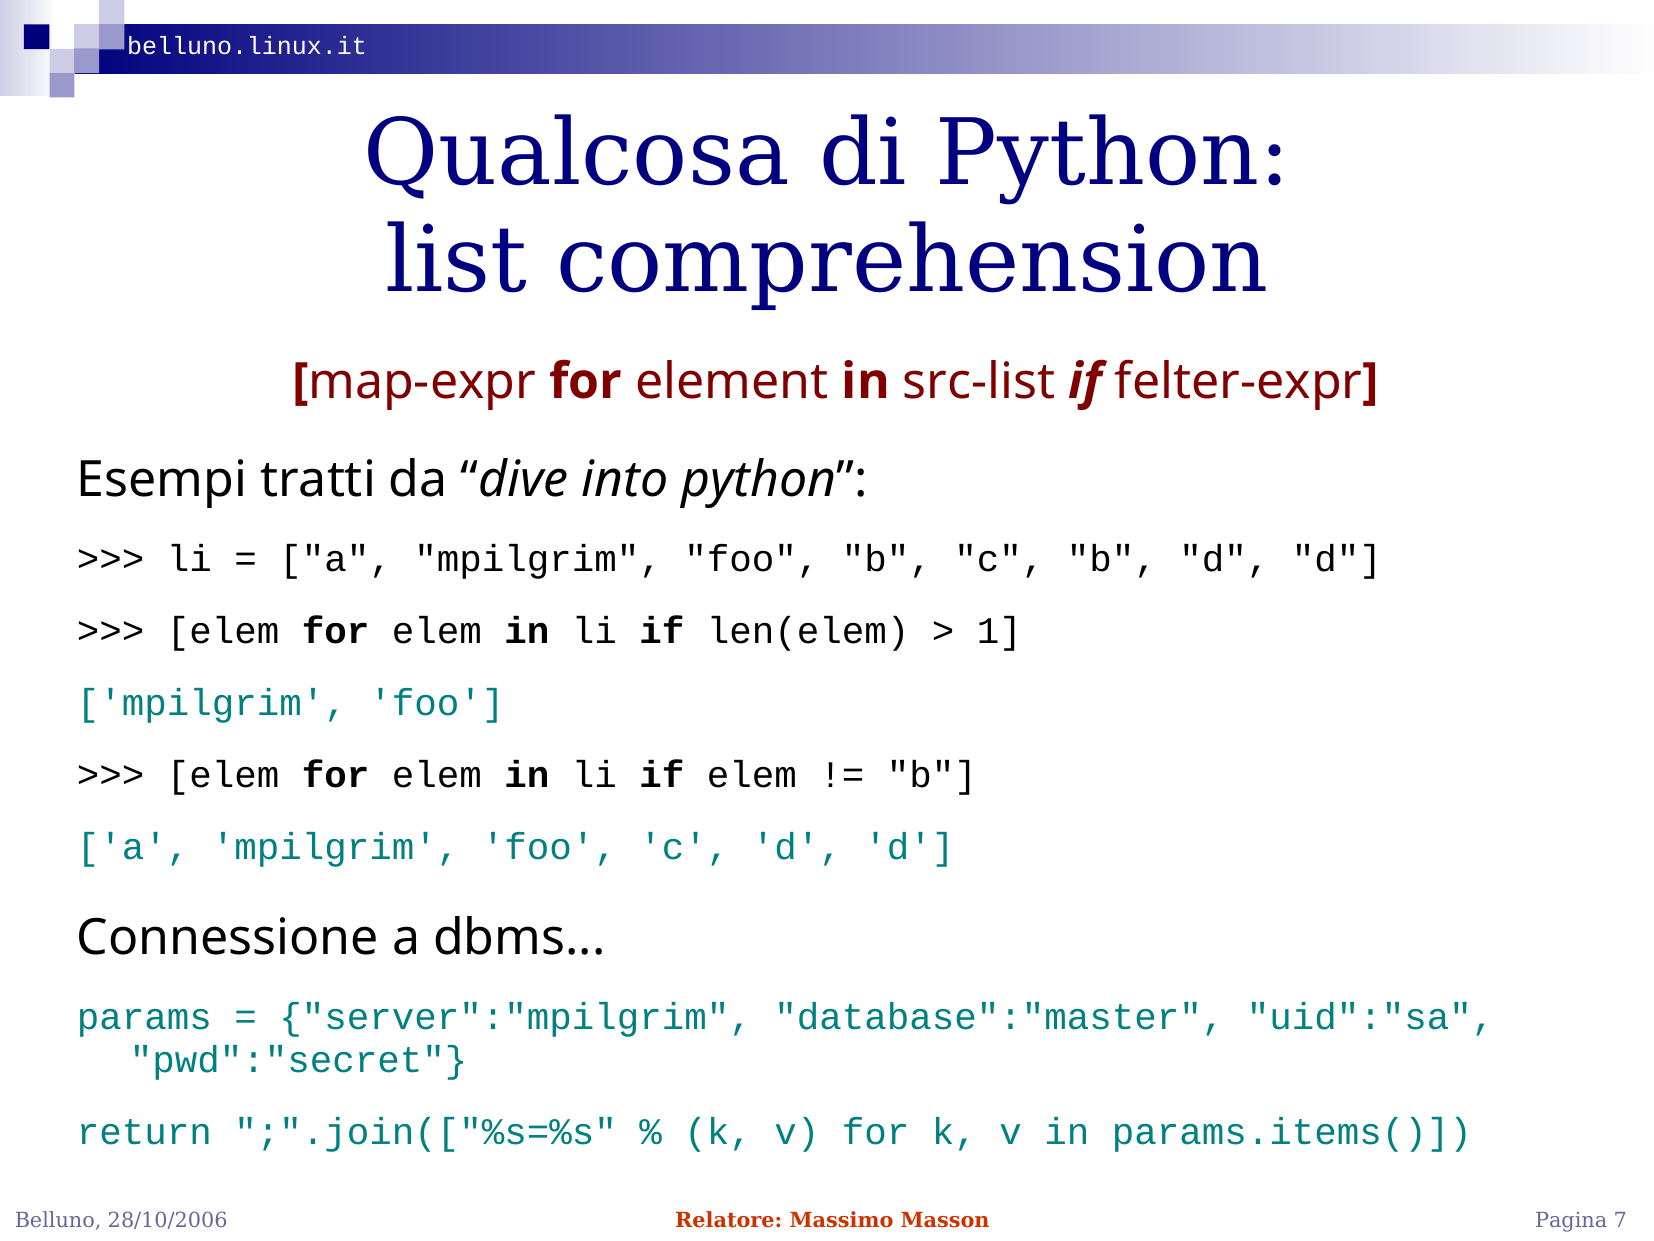

# Qualcosa di Python: list comprehension
[map-expr for element in src-list if felter-expr]
Esempi tratti da “dive into python”:
>>> li = ["a", "mpilgrim", "foo", "b", "c", "b", "d", "d"]
>>> [elem for elem in li if len(elem) > 1]
['mpilgrim', 'foo']
>>> [elem for elem in li if elem != "b"]
['a', 'mpilgrim', 'foo', 'c', 'd', 'd']
Connessione a dbms...
params = {"server":"mpilgrim", "database":"master", "uid":"sa", "pwd":"secret"}
return ";".join(["%s=%s" % (k, v) for k, v in params.items()])